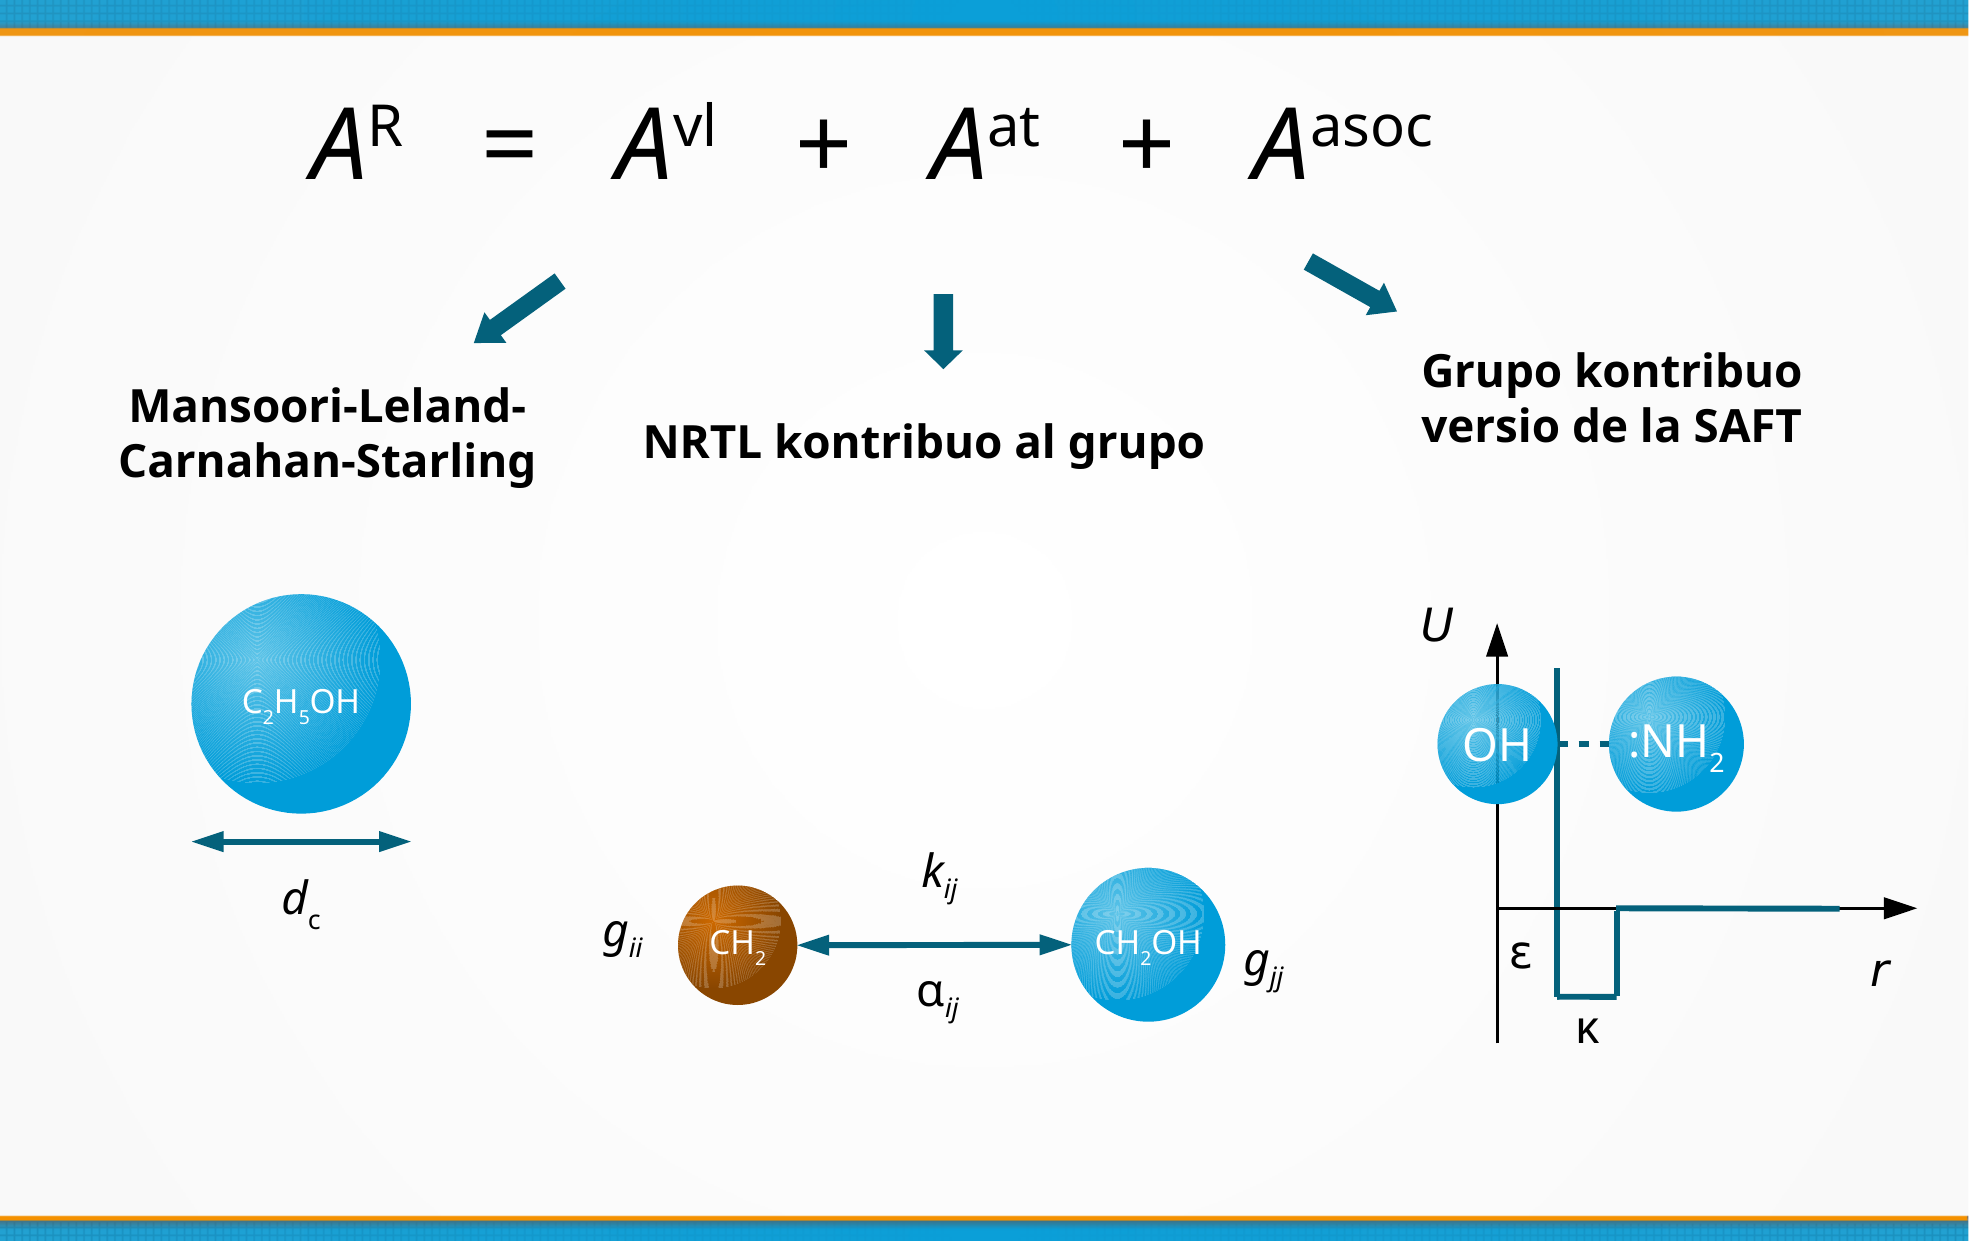

AR = Avl + Aat + Aasoc
Grupo kontribuo versio de la SAFT
U
:NH2
OH
ε
r
κ
Mansoori-Leland-Carnahan-Starling
C2H5OH
dc
NRTL kontribuo al grupo
kij
CH2OH
CH2
gii
gjj
αij